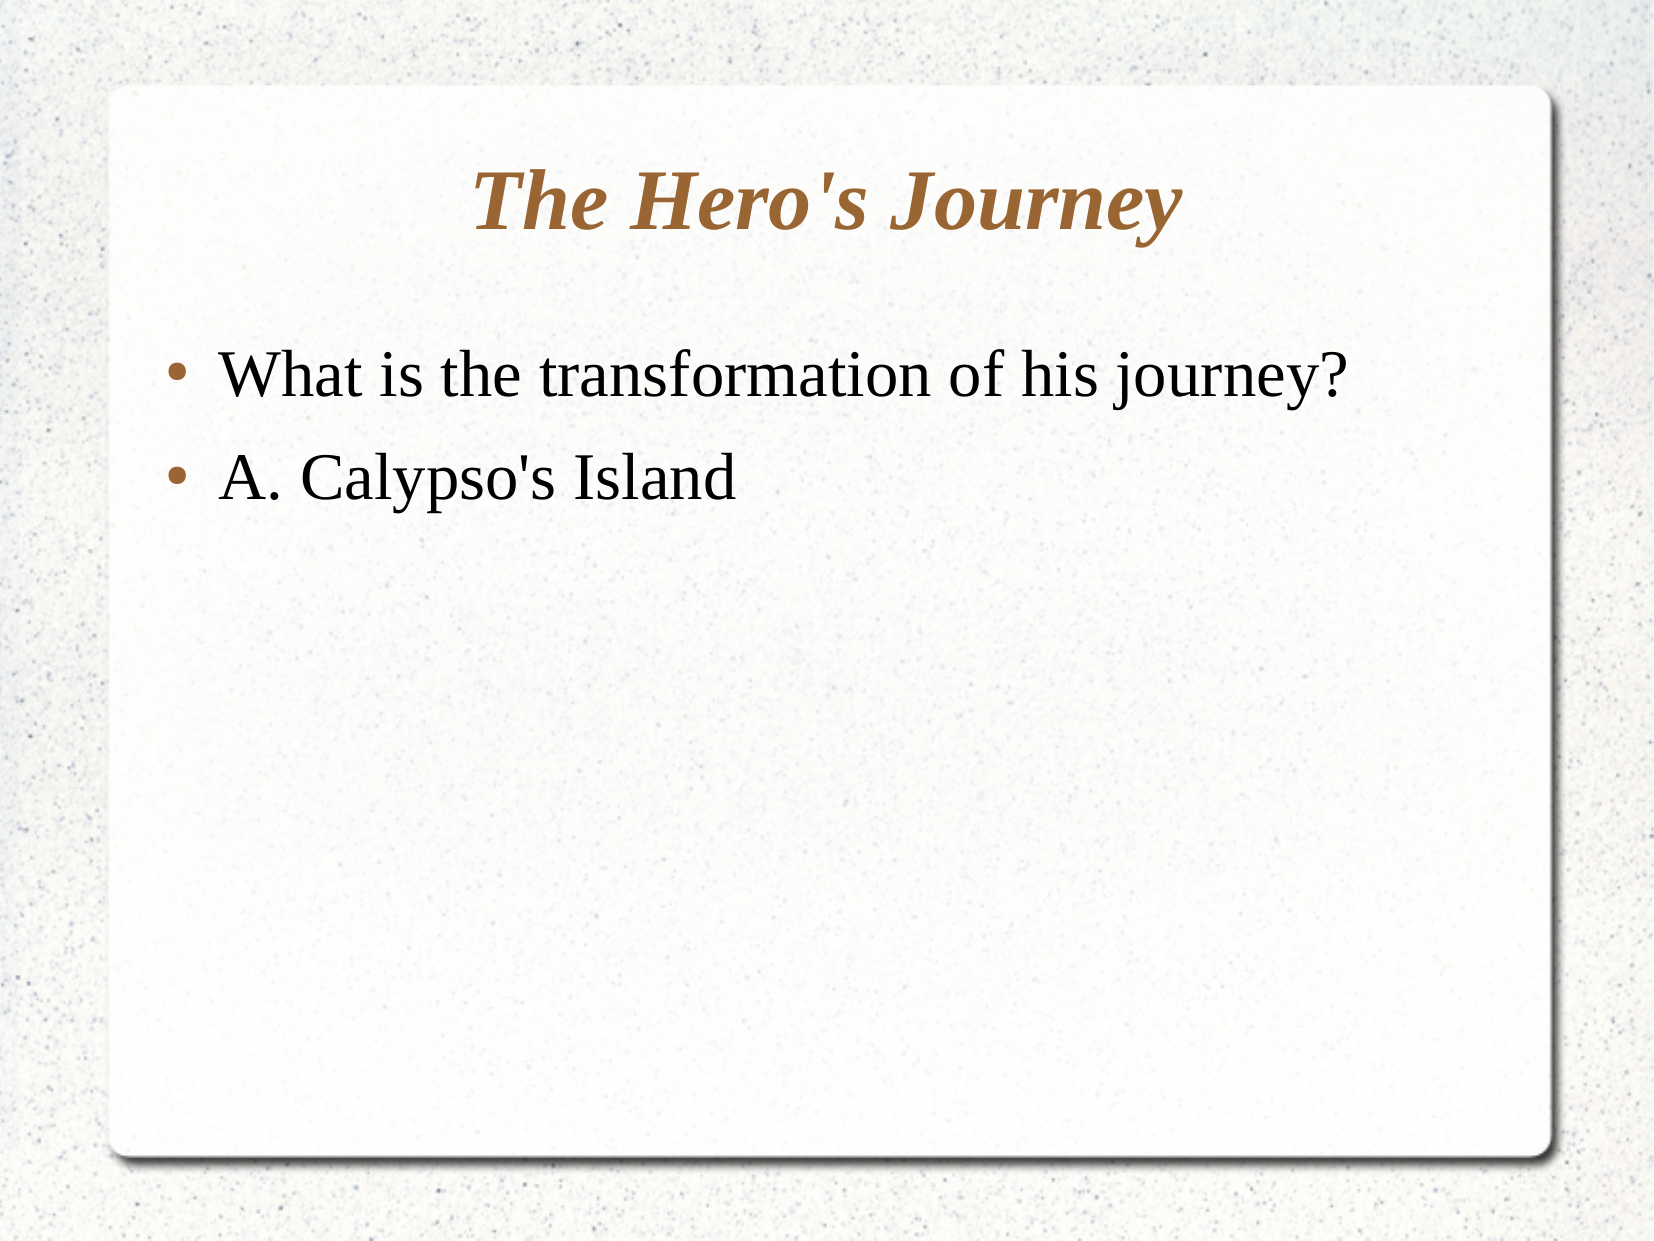

# The Hero's Journey
What is the transformation of his journey?
A. Calypso's Island